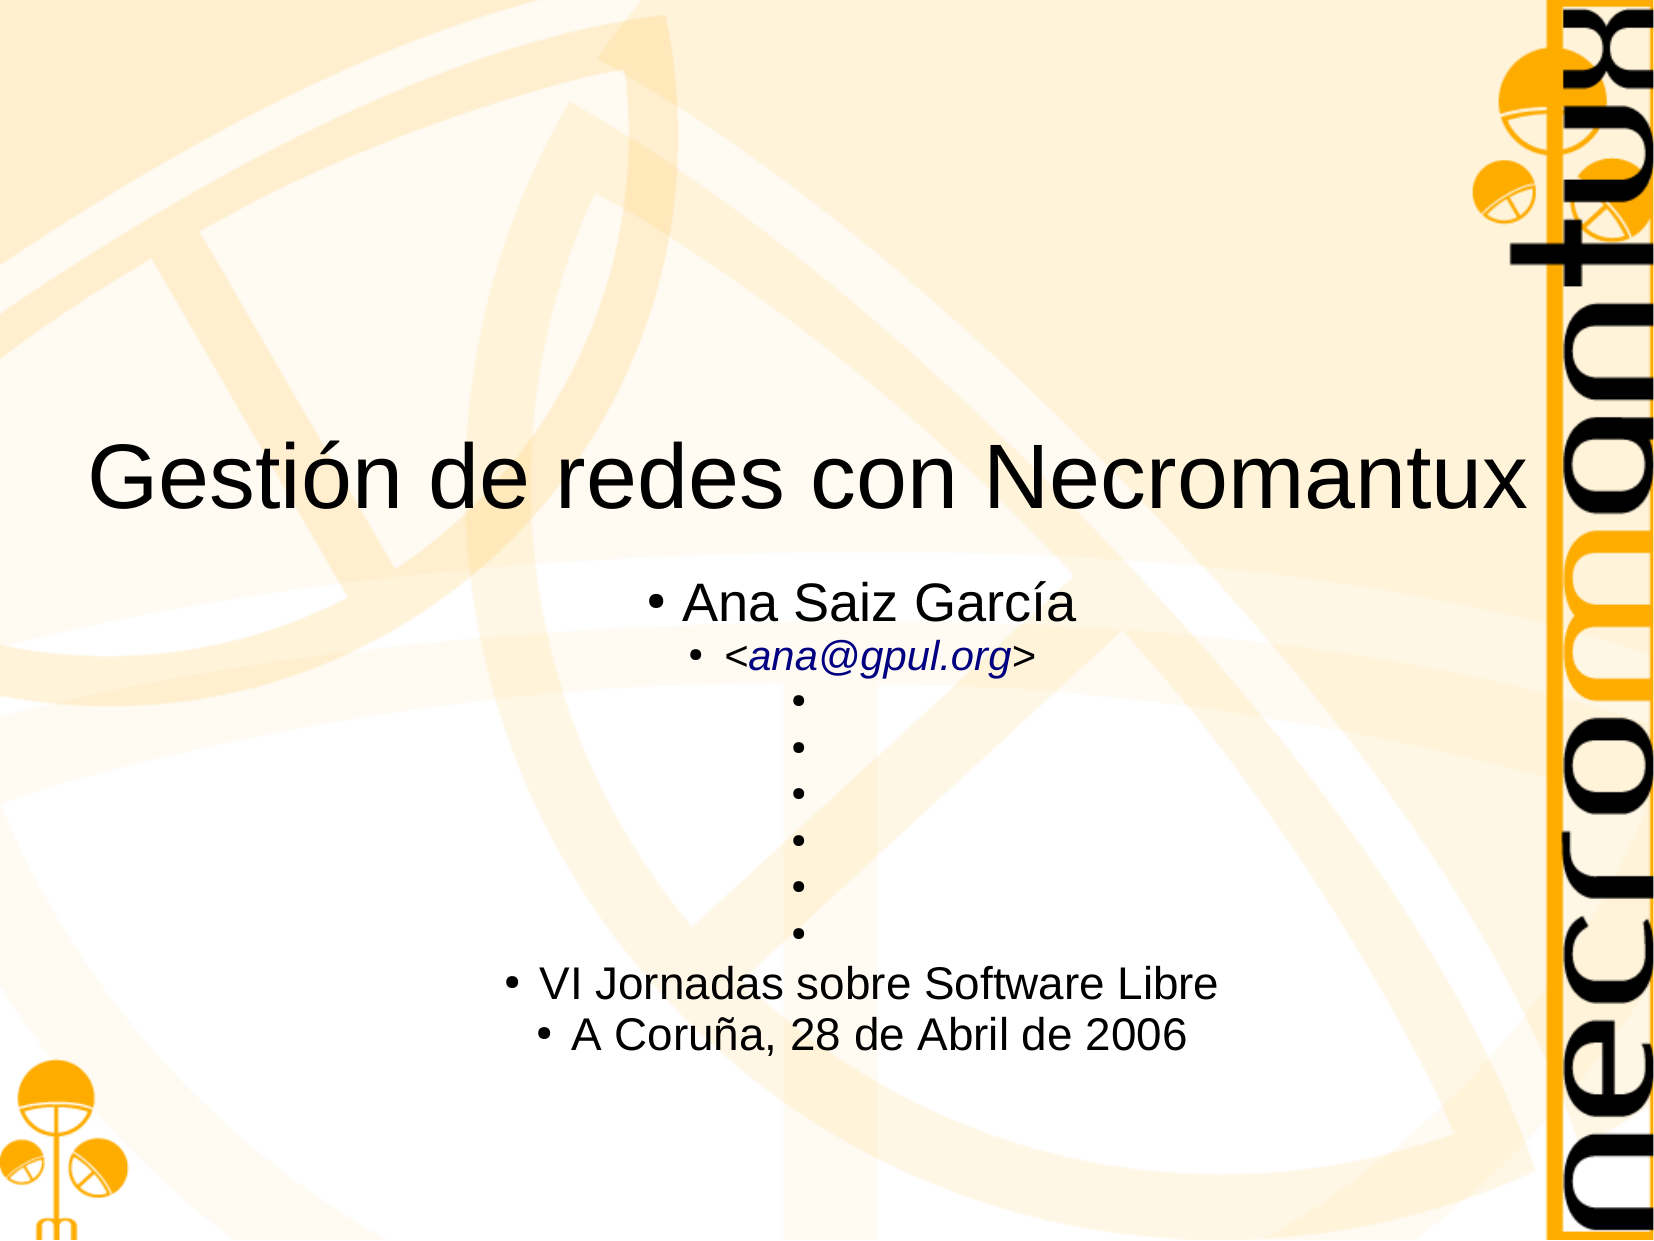

# Gestión de redes con Necromantux
Ana Saiz García
<ana@gpul.org>
VI Jornadas sobre Software Libre
A Coruña, 28 de Abril de 2006